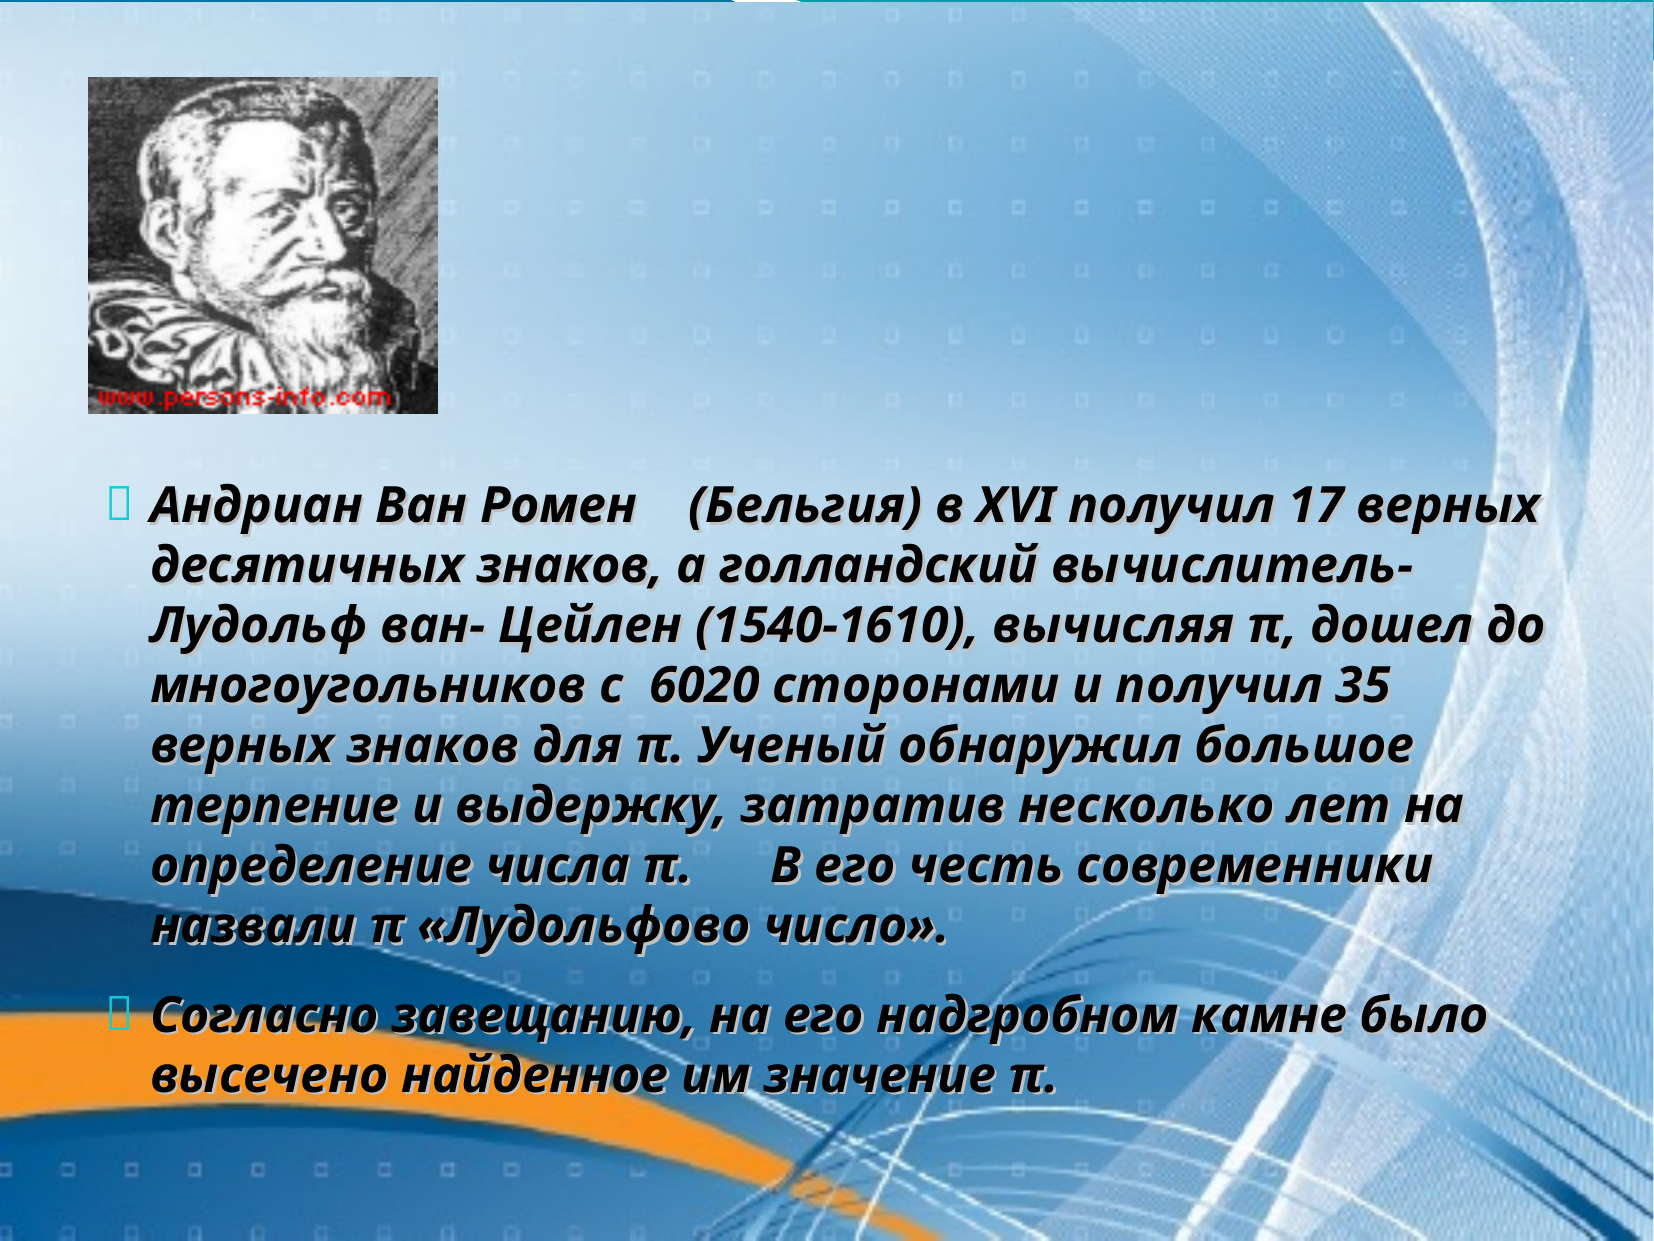

# Андриан Ван Ромен (Бельгия) в XVI получил 17 верных десятичных знаков, а голландский вычислитель- Лудольф ван- Цейлен (1540-1610), вычисляя π, дошел до многоугольников с 6020 сторонами и получил 35 верных знаков для π. Ученый обнаружил большое терпение и выдержку, затратив несколько лет на определение числа π. В его честь современники назвали π «Лудольфово число».
Согласно завещанию, на его надгробном камне было высечено найденное им значение π.